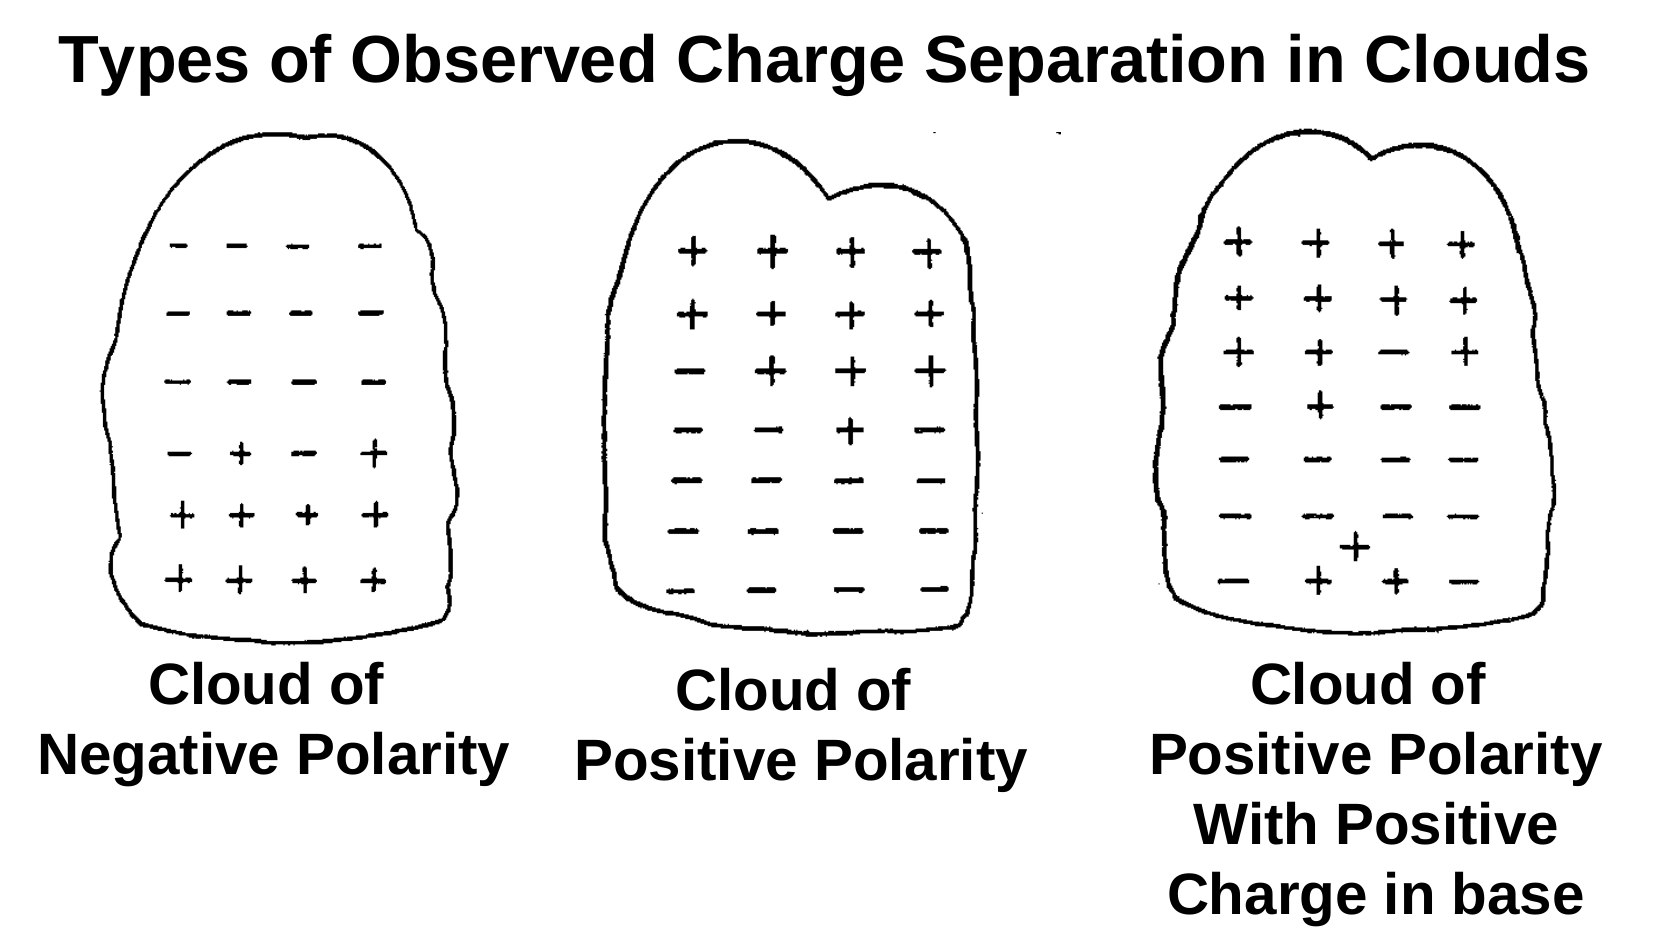

# Types of Observed Charge Separation in Clouds
Cloud of
Negative Polarity
Cloud of
Positive Polarity
With Positive Charge in base
Cloud of
Positive Polarity